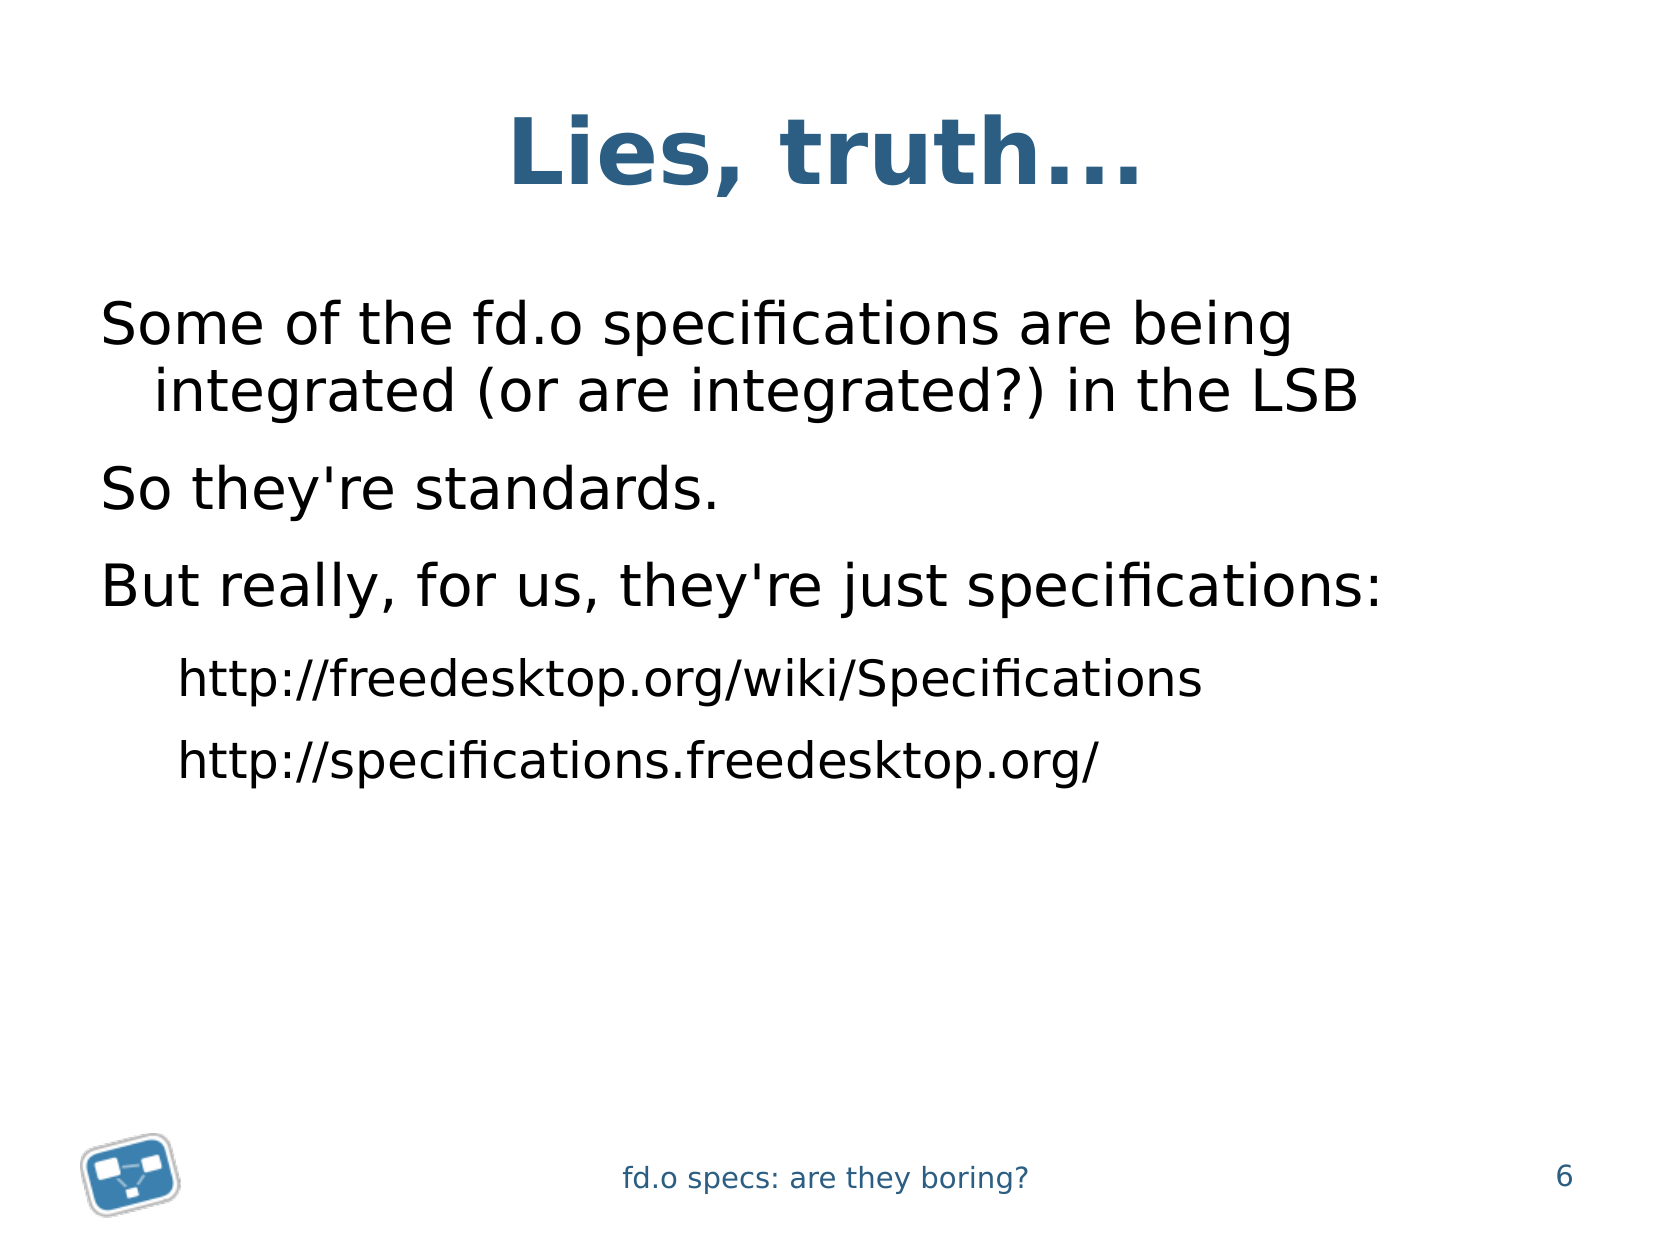

# Lies, truth...
Some of the fd.o specifications are being integrated (or are integrated?) in the LSB
So they're standards.
But really, for us, they're just specifications:
http://freedesktop.org/wiki/Specifications
http://specifications.freedesktop.org/